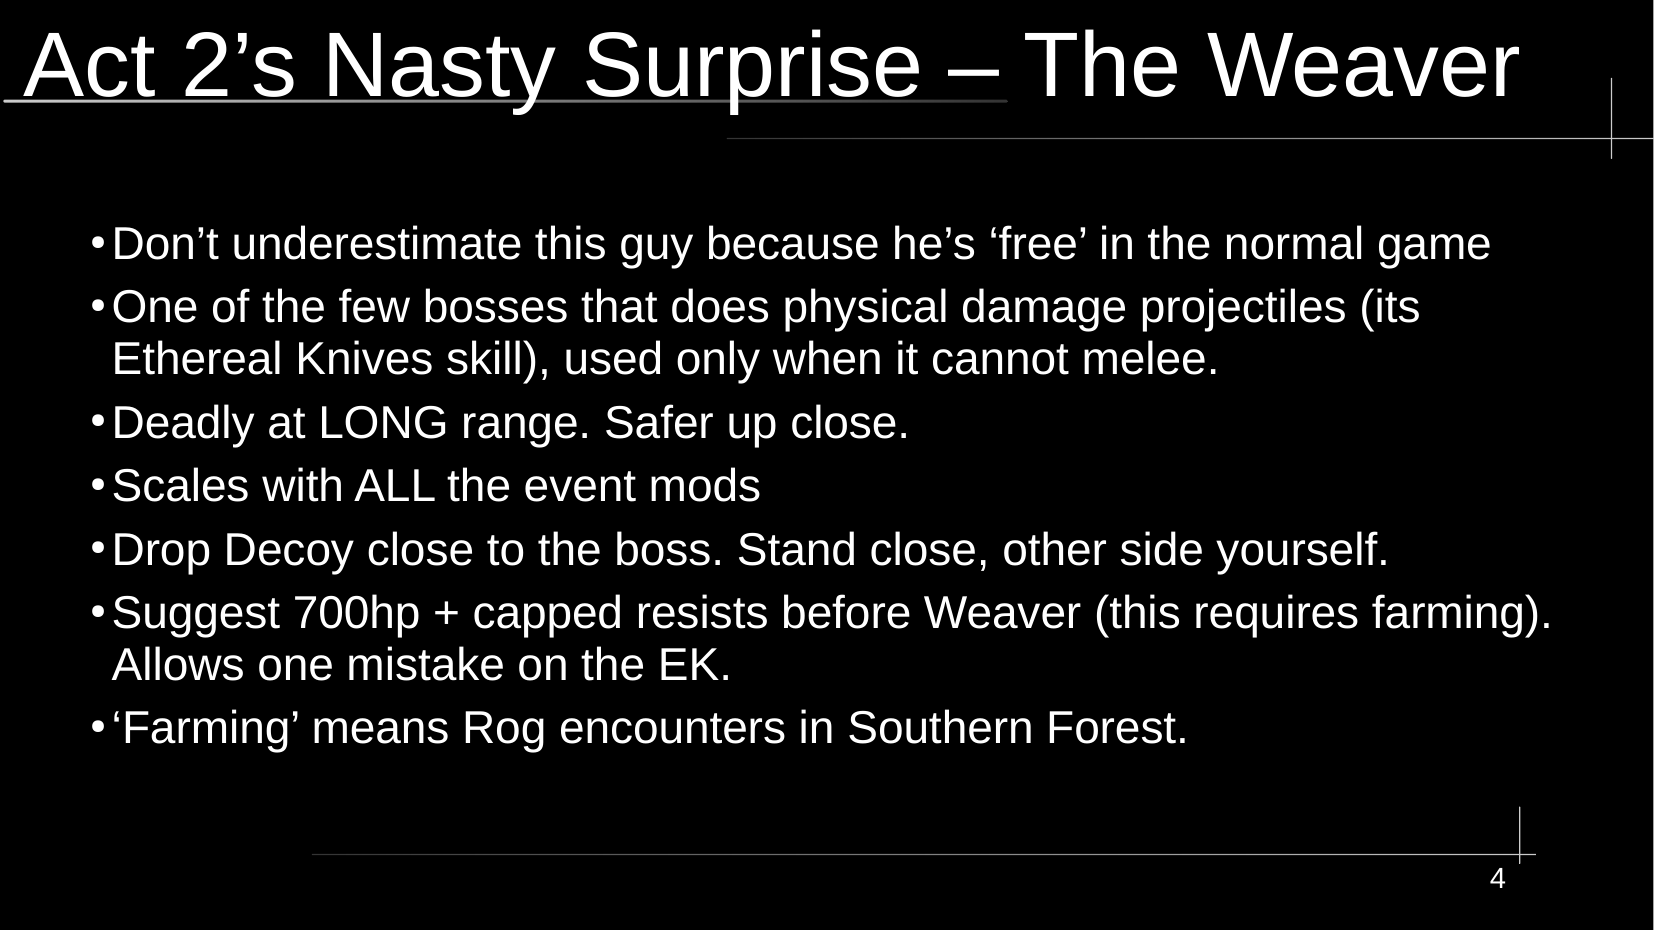

# Act 2’s Nasty Surprise – The Weaver
Don’t underestimate this guy because he’s ‘free’ in the normal game
One of the few bosses that does physical damage projectiles (its Ethereal Knives skill), used only when it cannot melee.
Deadly at LONG range. Safer up close.
Scales with ALL the event mods
Drop Decoy close to the boss. Stand close, other side yourself.
Suggest 700hp + capped resists before Weaver (this requires farming). Allows one mistake on the EK.
‘Farming’ means Rog encounters in Southern Forest.
4